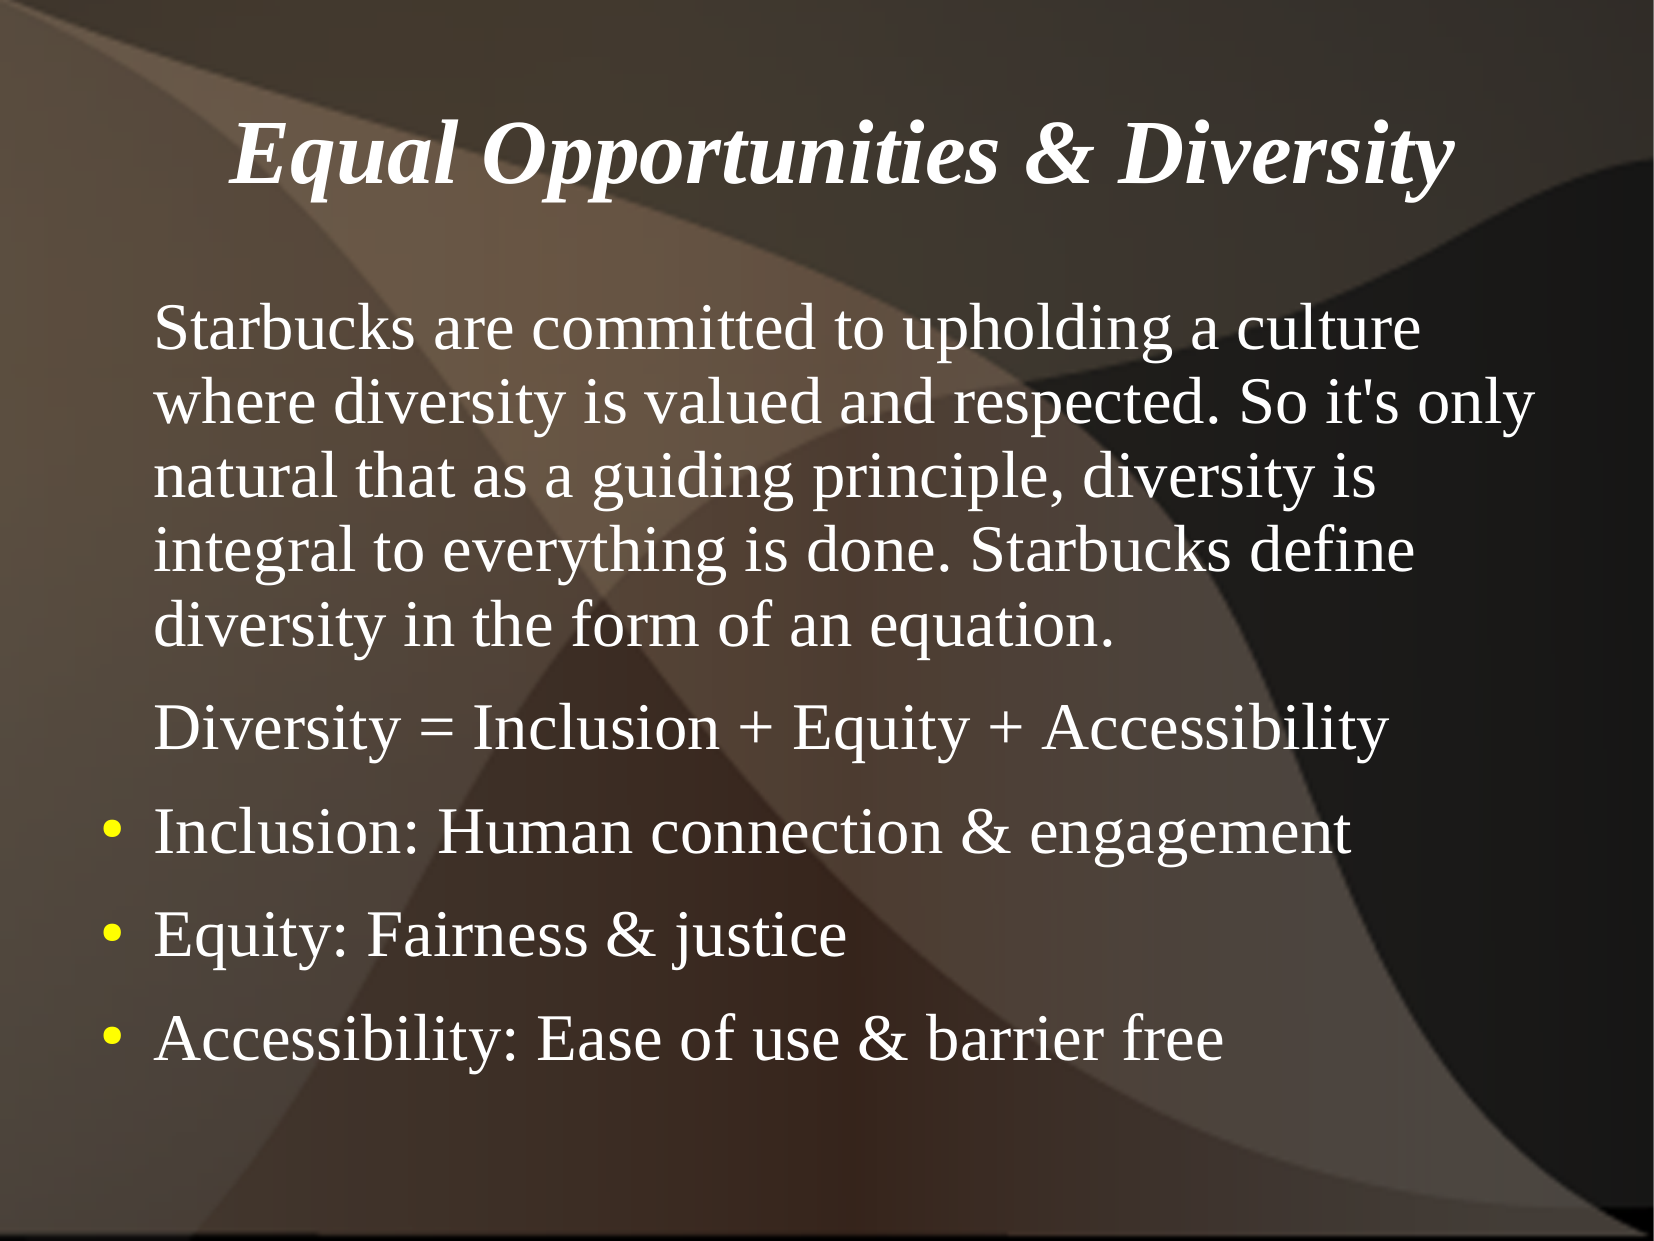

# Equal Opportunities & Diversity
Starbucks are committed to upholding a culture where diversity is valued and respected. So it's only natural that as a guiding principle, diversity is integral to everything is done. Starbucks define diversity in the form of an equation.
Diversity = Inclusion + Equity + Accessibility
Inclusion: Human connection & engagement
Equity: Fairness & justice
Accessibility: Ease of use & barrier free